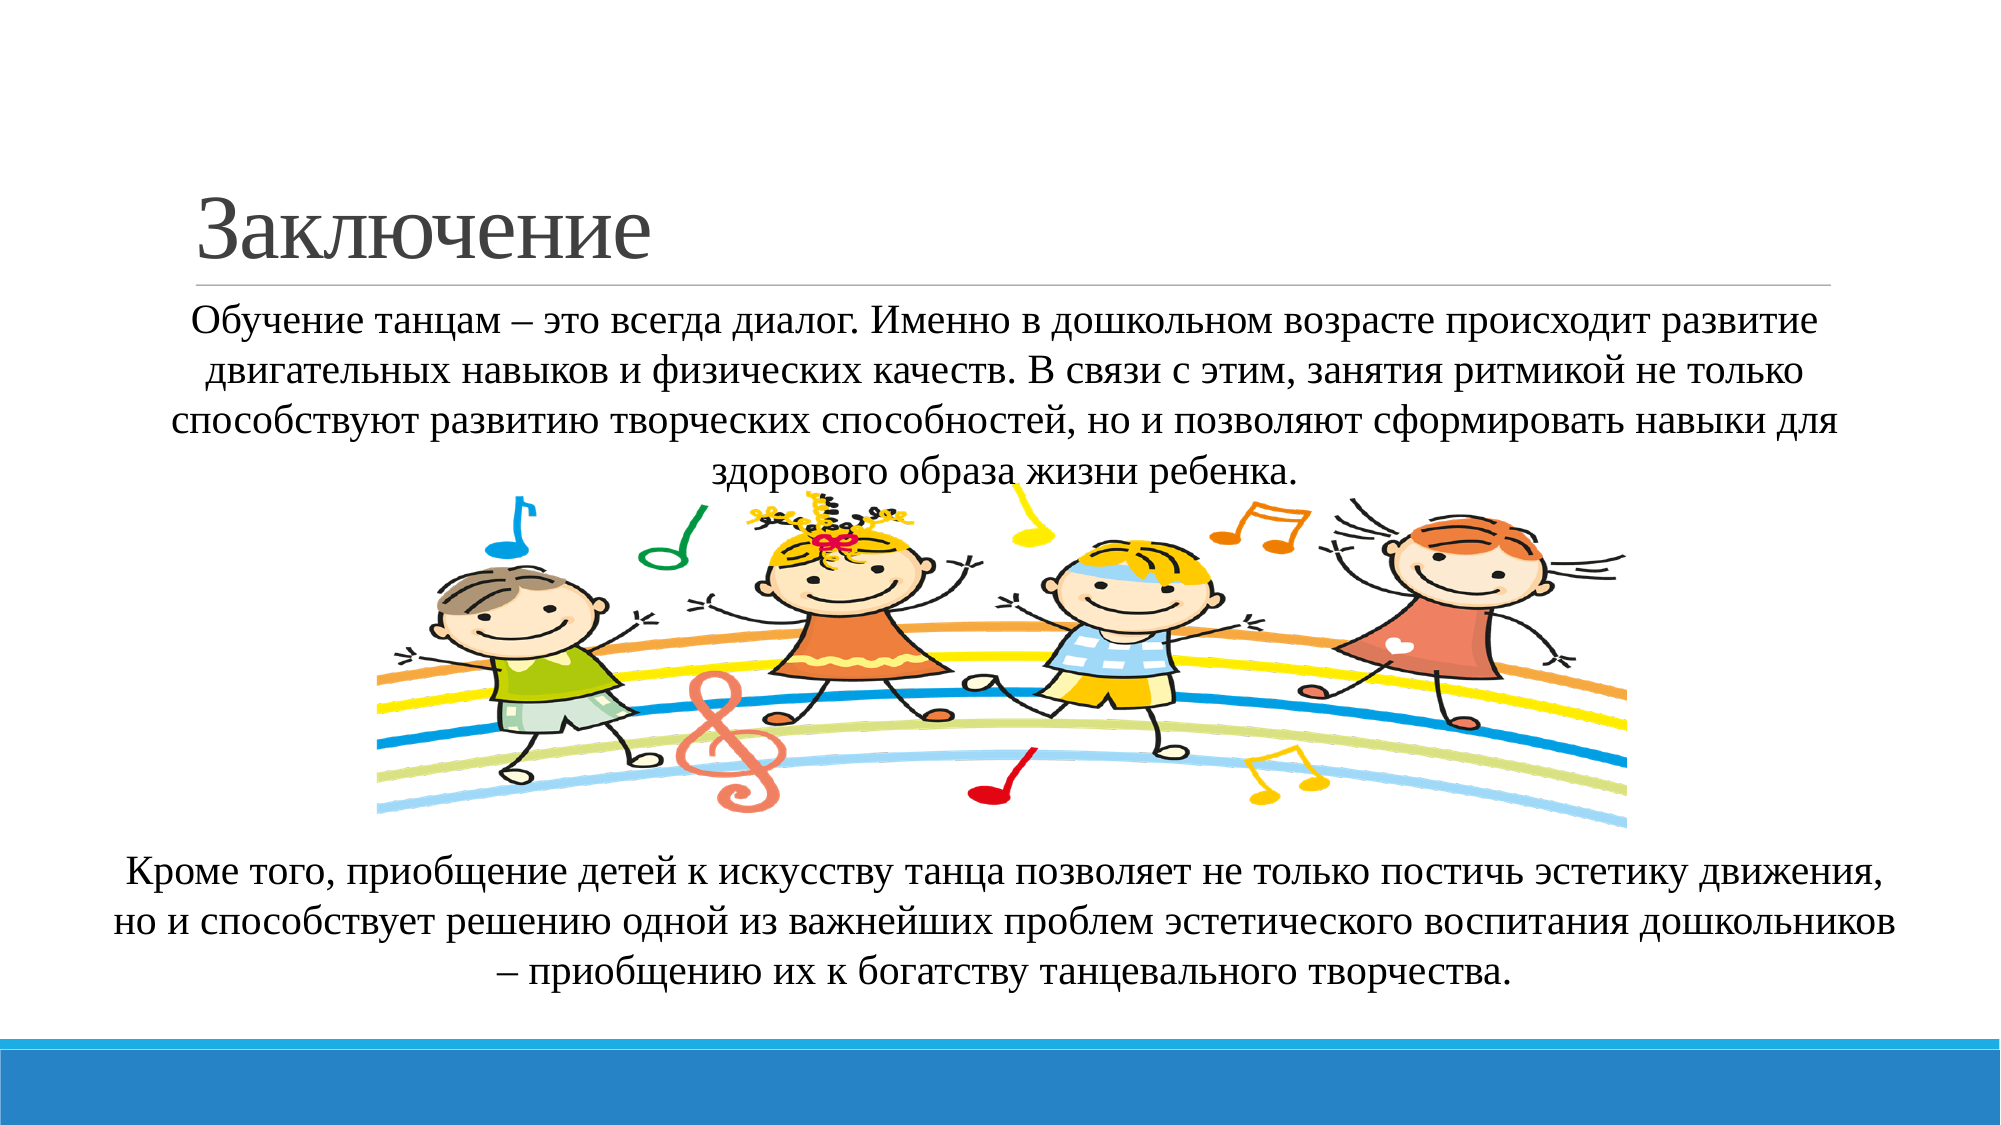

# Заключение
Обучение танцам – это всегда диалог. Именно в дошкольном возрасте происходит развитие двигательных навыков и физических качеств. В связи с этим, занятия ритмикой не только способствуют развитию творческих способностей, но и позволяют сформировать навыки для здорового образа жизни ребенка.
Кроме того, приобщение детей к искусству танца позволяет не только постичь эстетику движения, но и способствует решению одной из важнейших проблем эстетического воспитания дошкольников – приобщению их к богатству танцевального творчества.